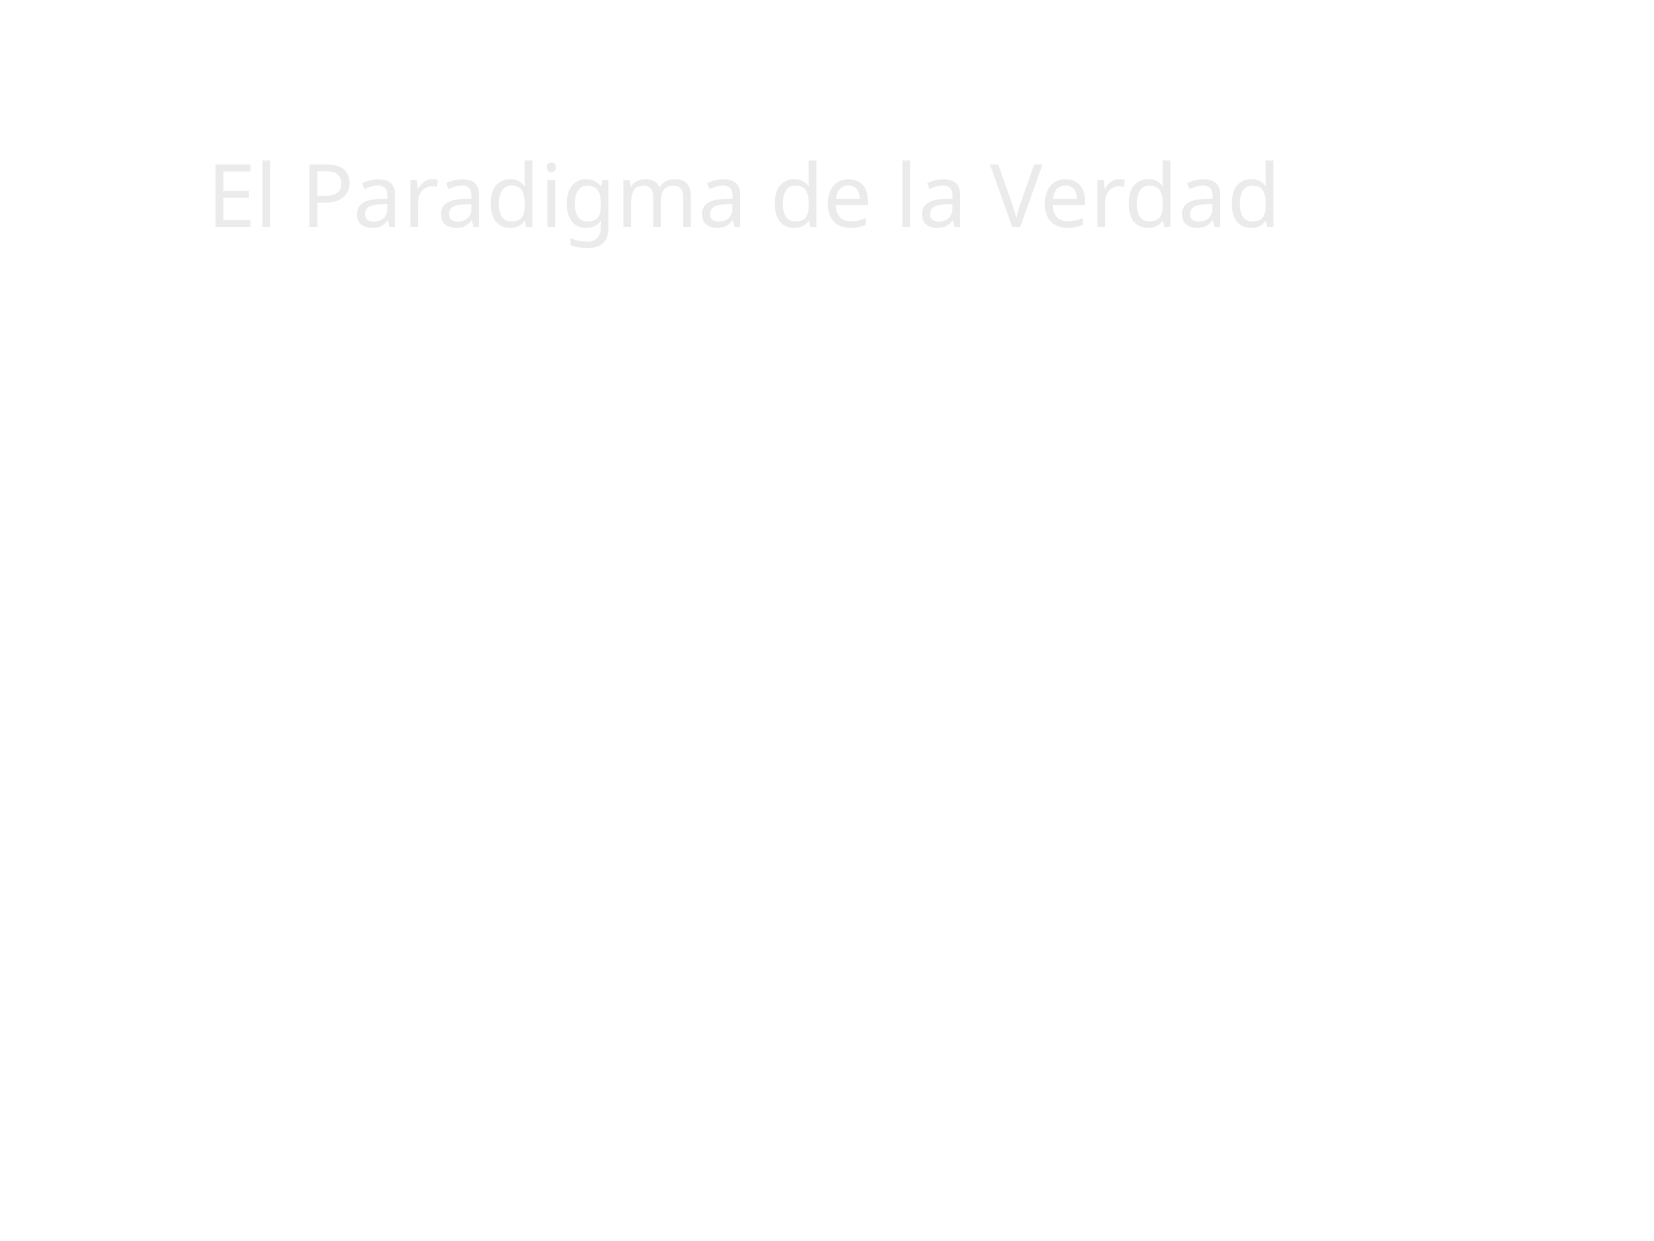

# El Paradigma de la Verdad
Paradigma de lógica de las ciencias. Cuando las evidencias del test muestran que la predicción no se cumplió, entonces, esta última es falsa. Como consecuencia lógica también resultará falsa la hipótesis que origina tal predicción (La barca, A.).